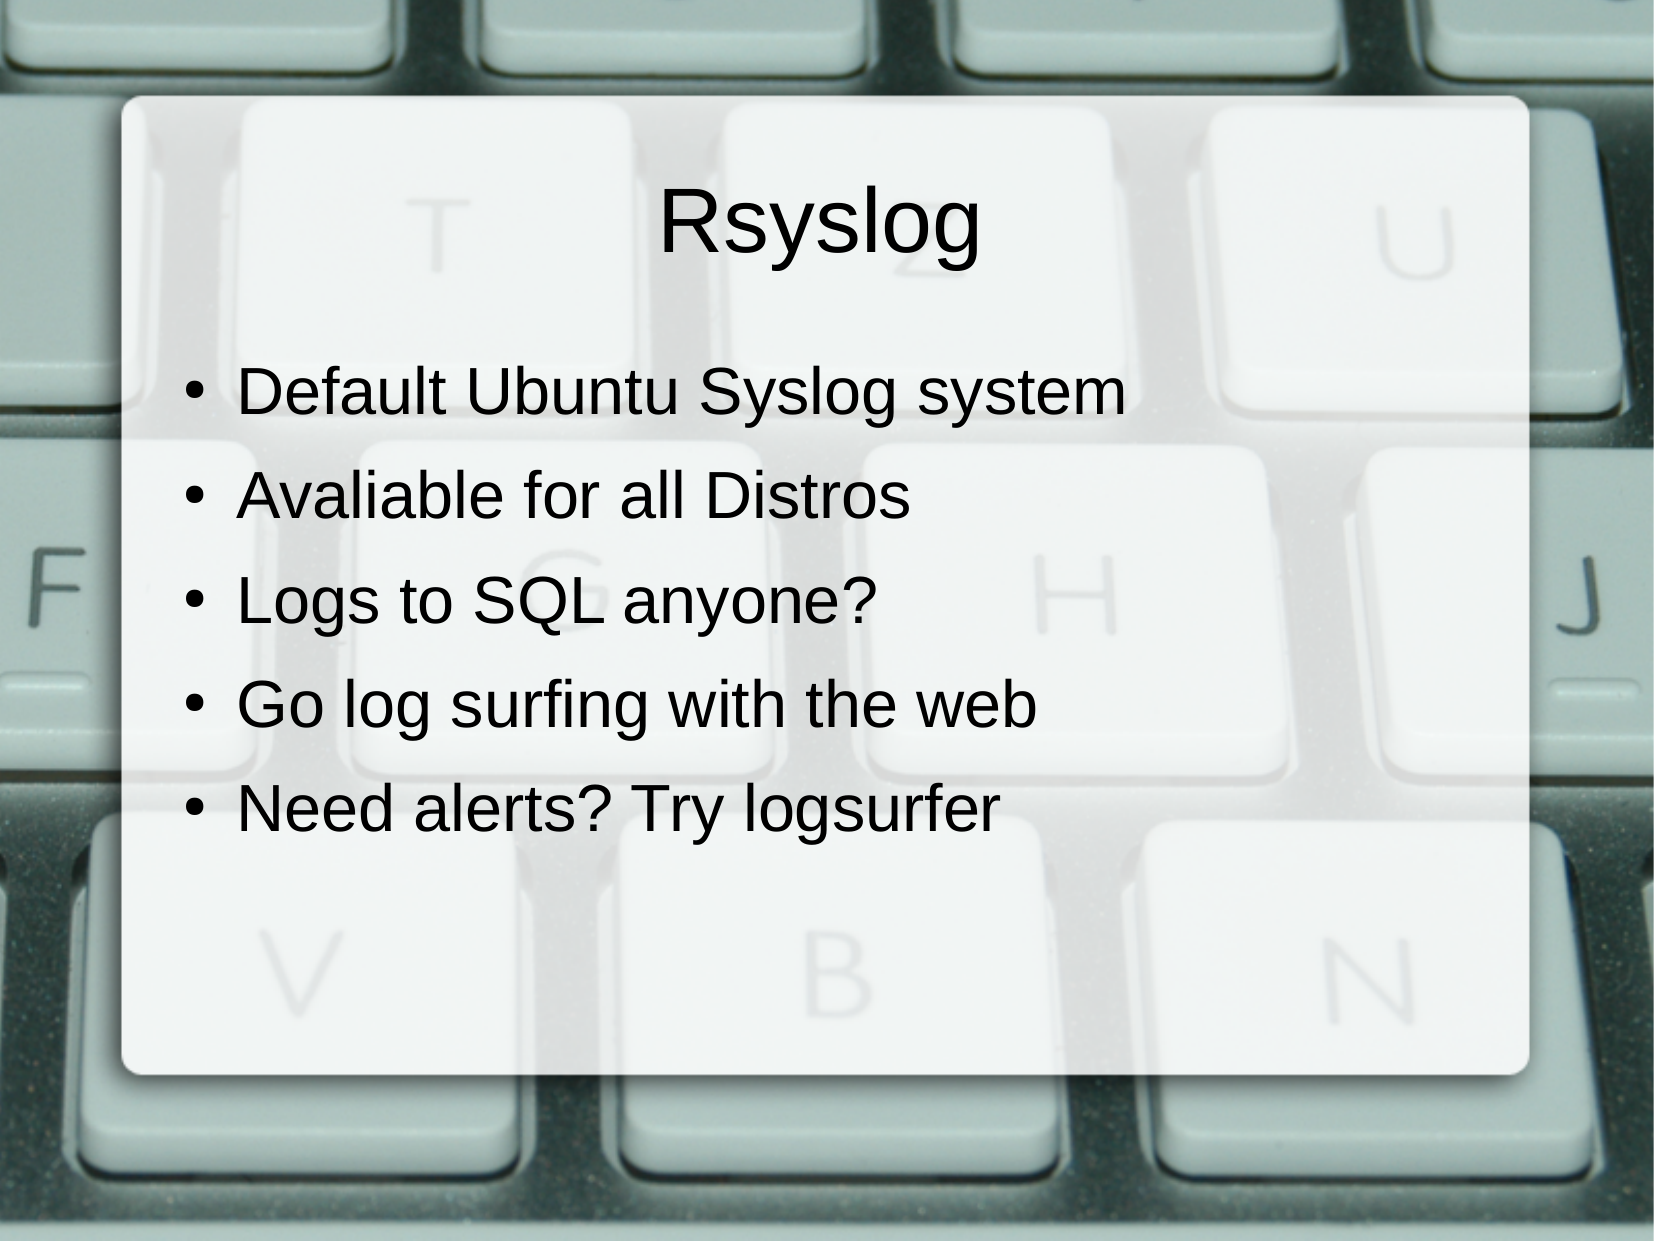

# Rsyslog
Default Ubuntu Syslog system
Avaliable for all Distros
Logs to SQL anyone?
Go log surfing with the web
Need alerts? Try logsurfer